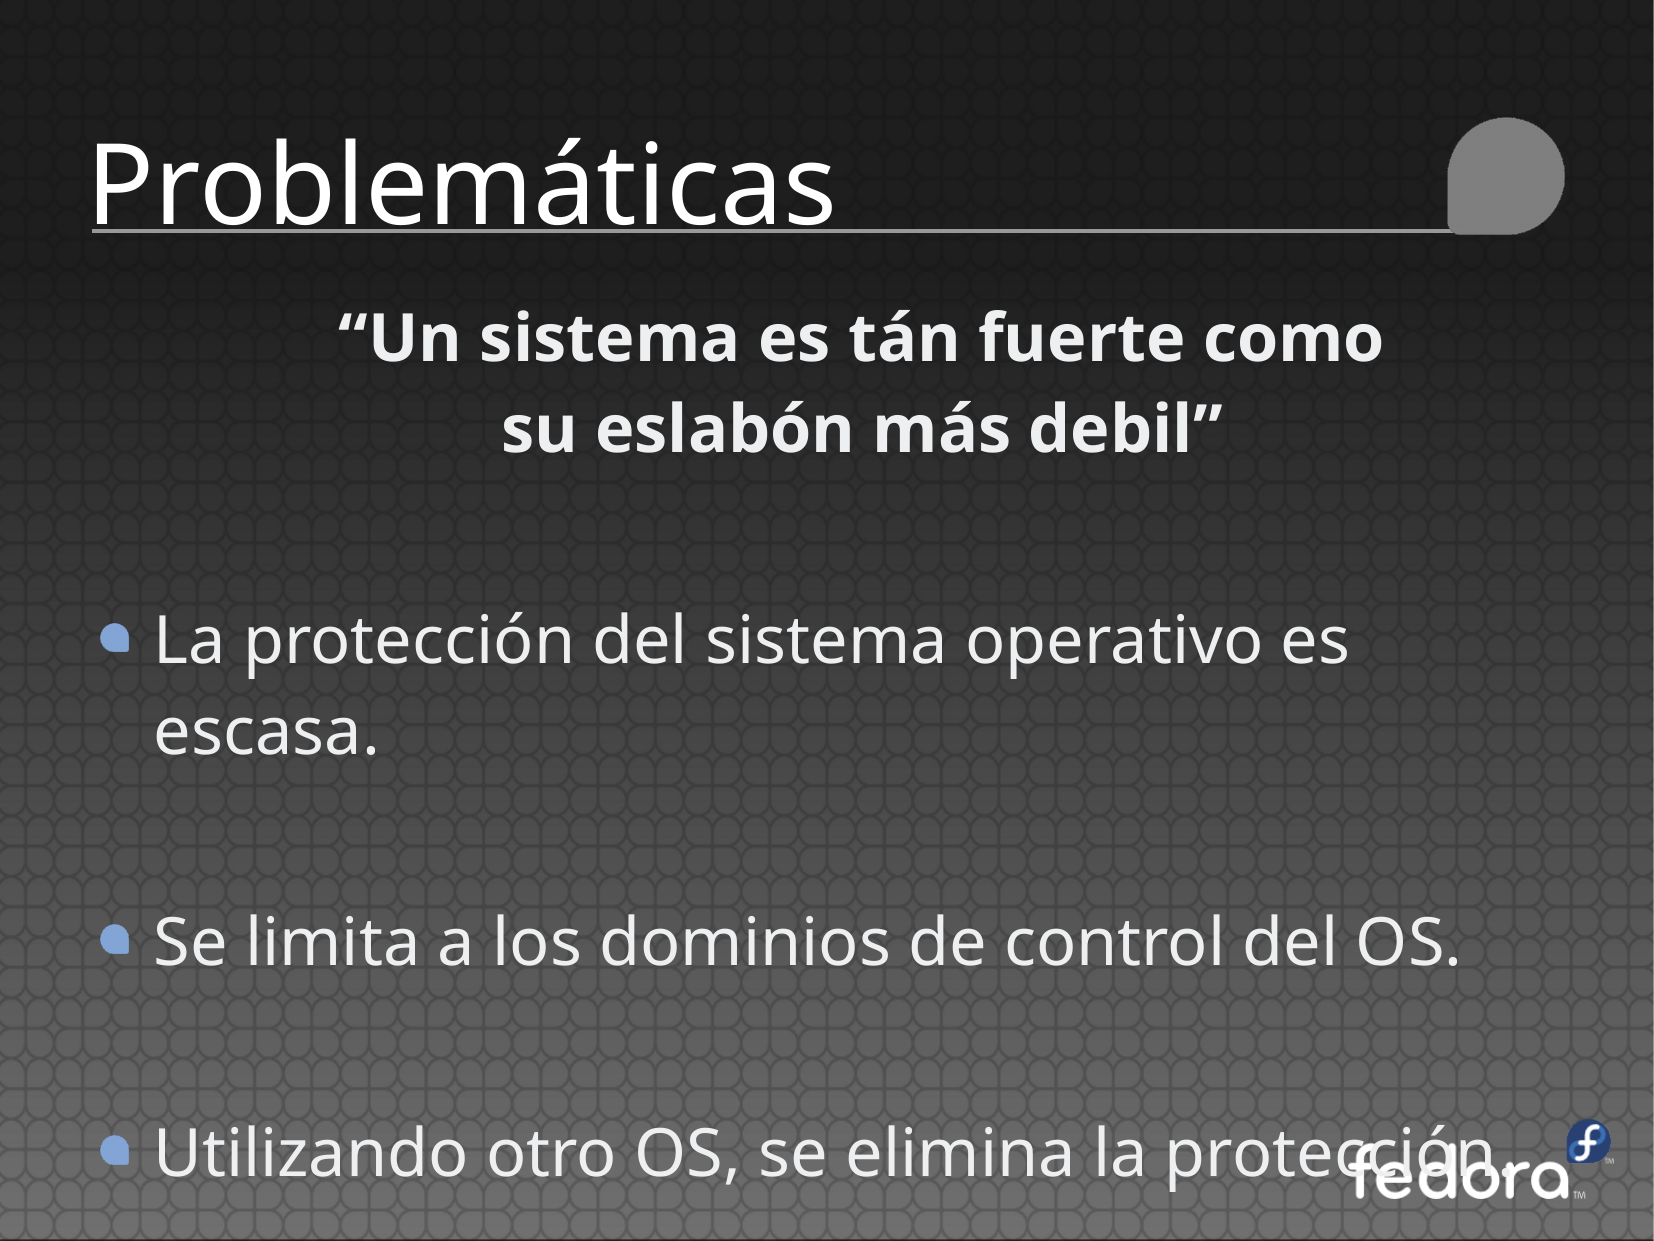

# Problemáticas
“Un sistema es tán fuerte como
su eslabón más debil”
La protección del sistema operativo es escasa.
Se limita a los dominios de control del OS.
Utilizando otro OS, se elimina la protección.